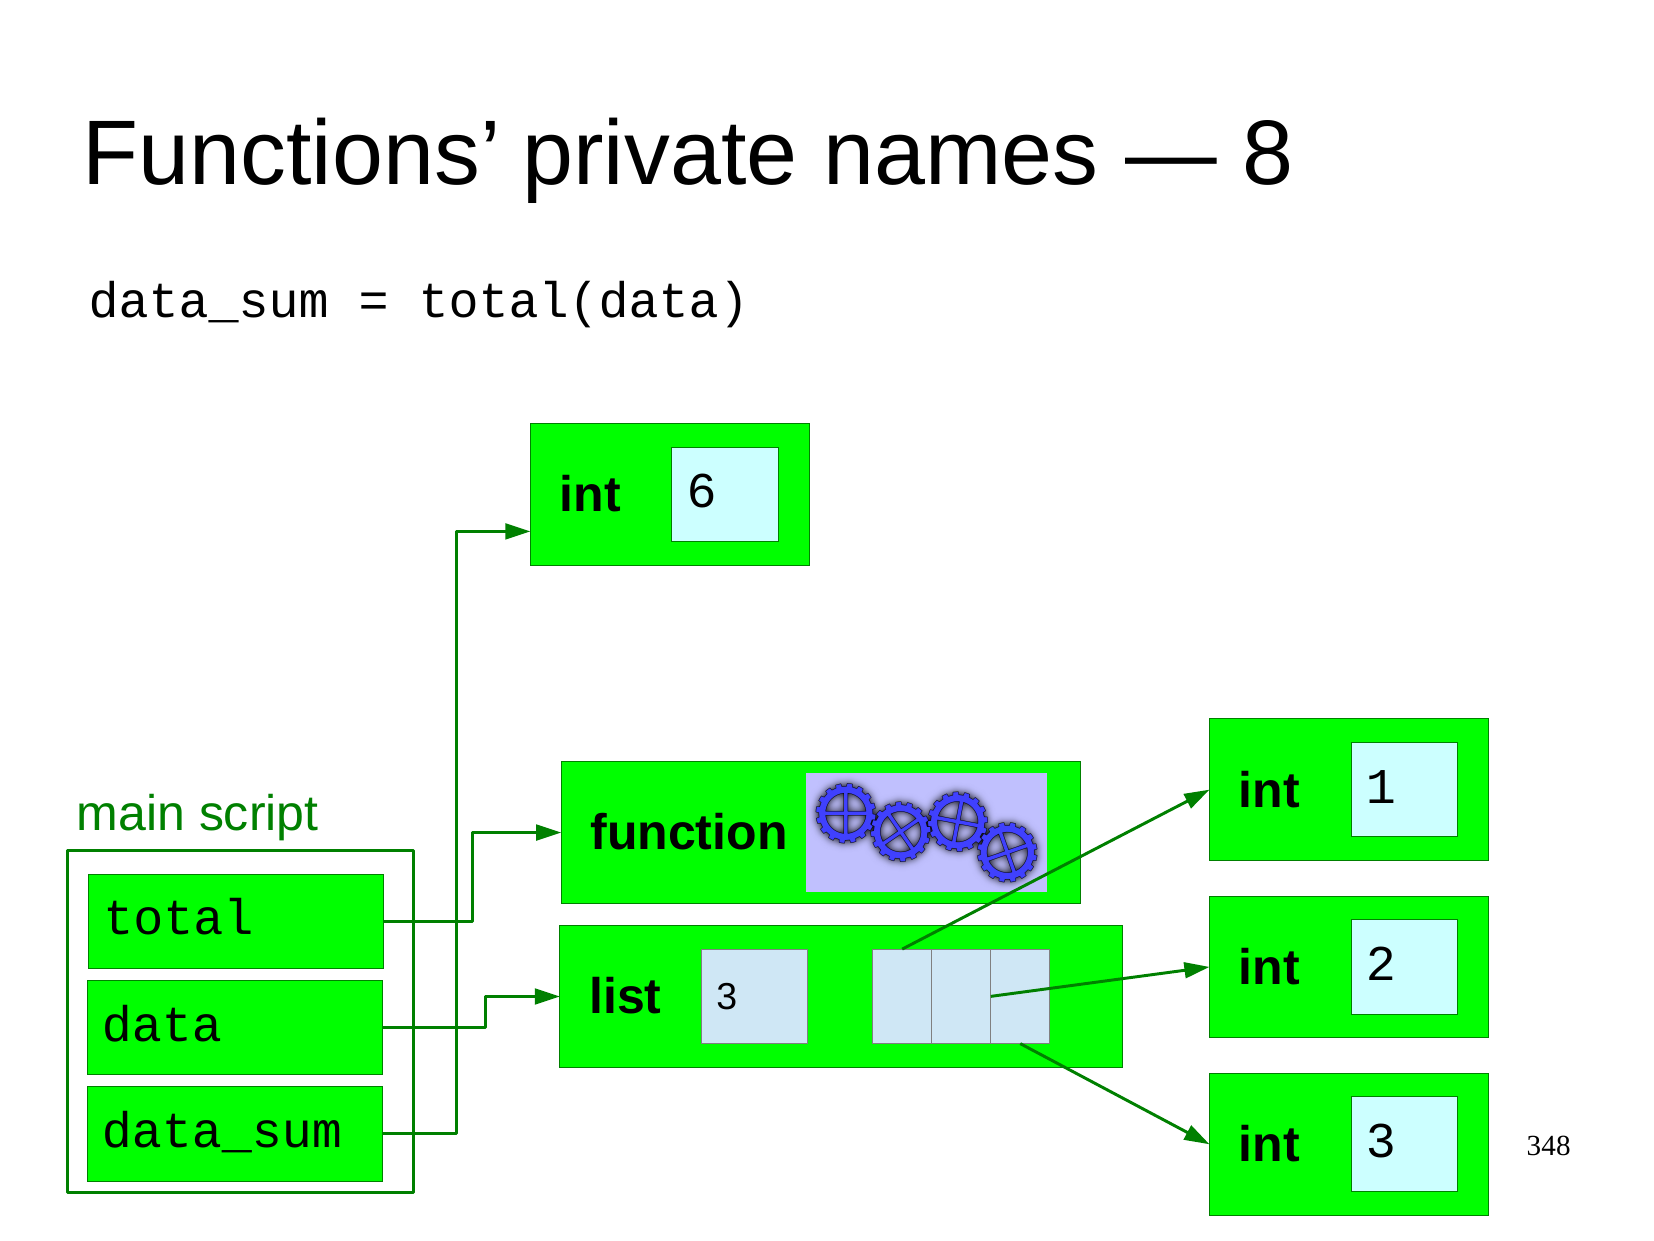

# Functions’ private names ― 8
data_sum = total(data)
int
6
int
1
function
main script
total
int
2
list
3
data
int
3
data_sum
348